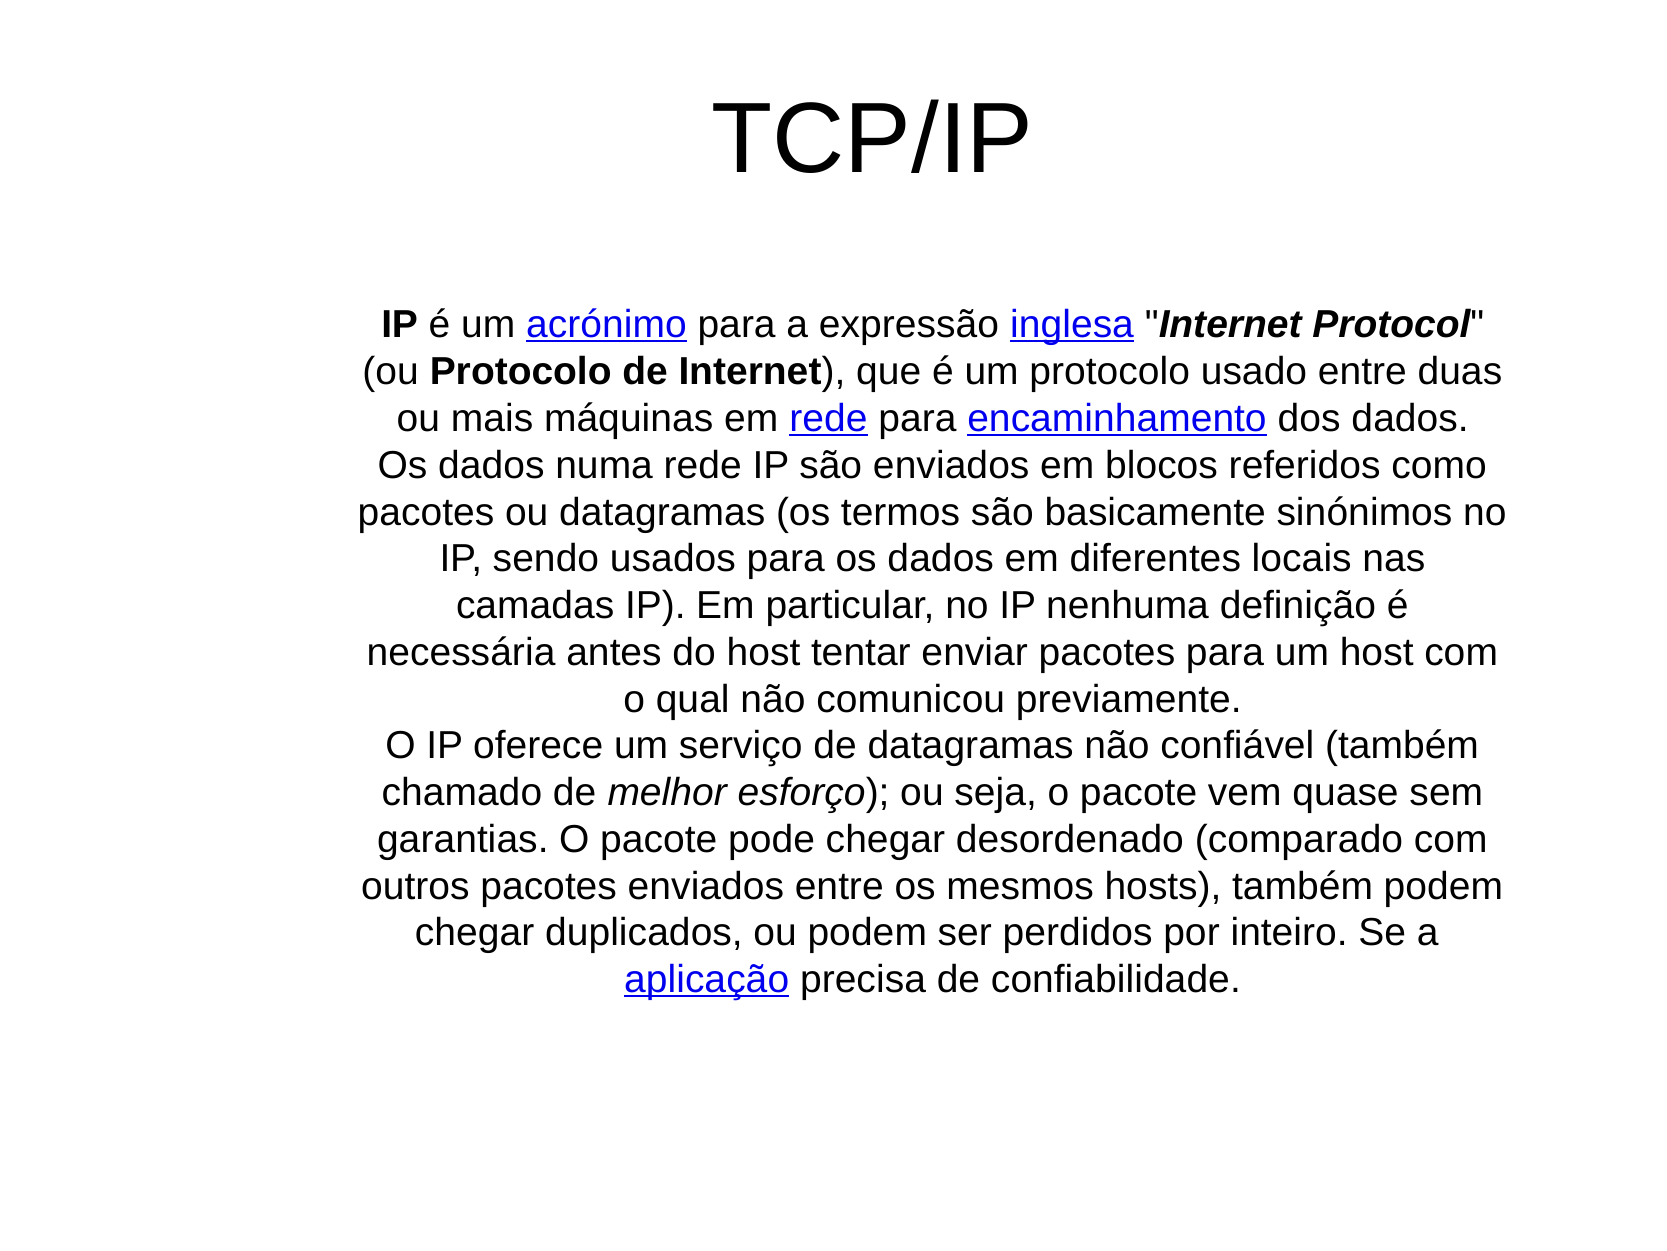

# TCP/IP
IP é um acrónimo para a expressão inglesa "Internet Protocol" (ou Protocolo de Internet), que é um protocolo usado entre duas ou mais máquinas em rede para encaminhamento dos dados.
Os dados numa rede IP são enviados em blocos referidos como pacotes ou datagramas (os termos são basicamente sinónimos no IP, sendo usados para os dados em diferentes locais nas camadas IP). Em particular, no IP nenhuma definição é necessária antes do host tentar enviar pacotes para um host com o qual não comunicou previamente.
O IP oferece um serviço de datagramas não confiável (também chamado de melhor esforço); ou seja, o pacote vem quase sem garantias. O pacote pode chegar desordenado (comparado com outros pacotes enviados entre os mesmos hosts), também podem chegar duplicados, ou podem ser perdidos por inteiro. Se a aplicação precisa de confiabilidade.